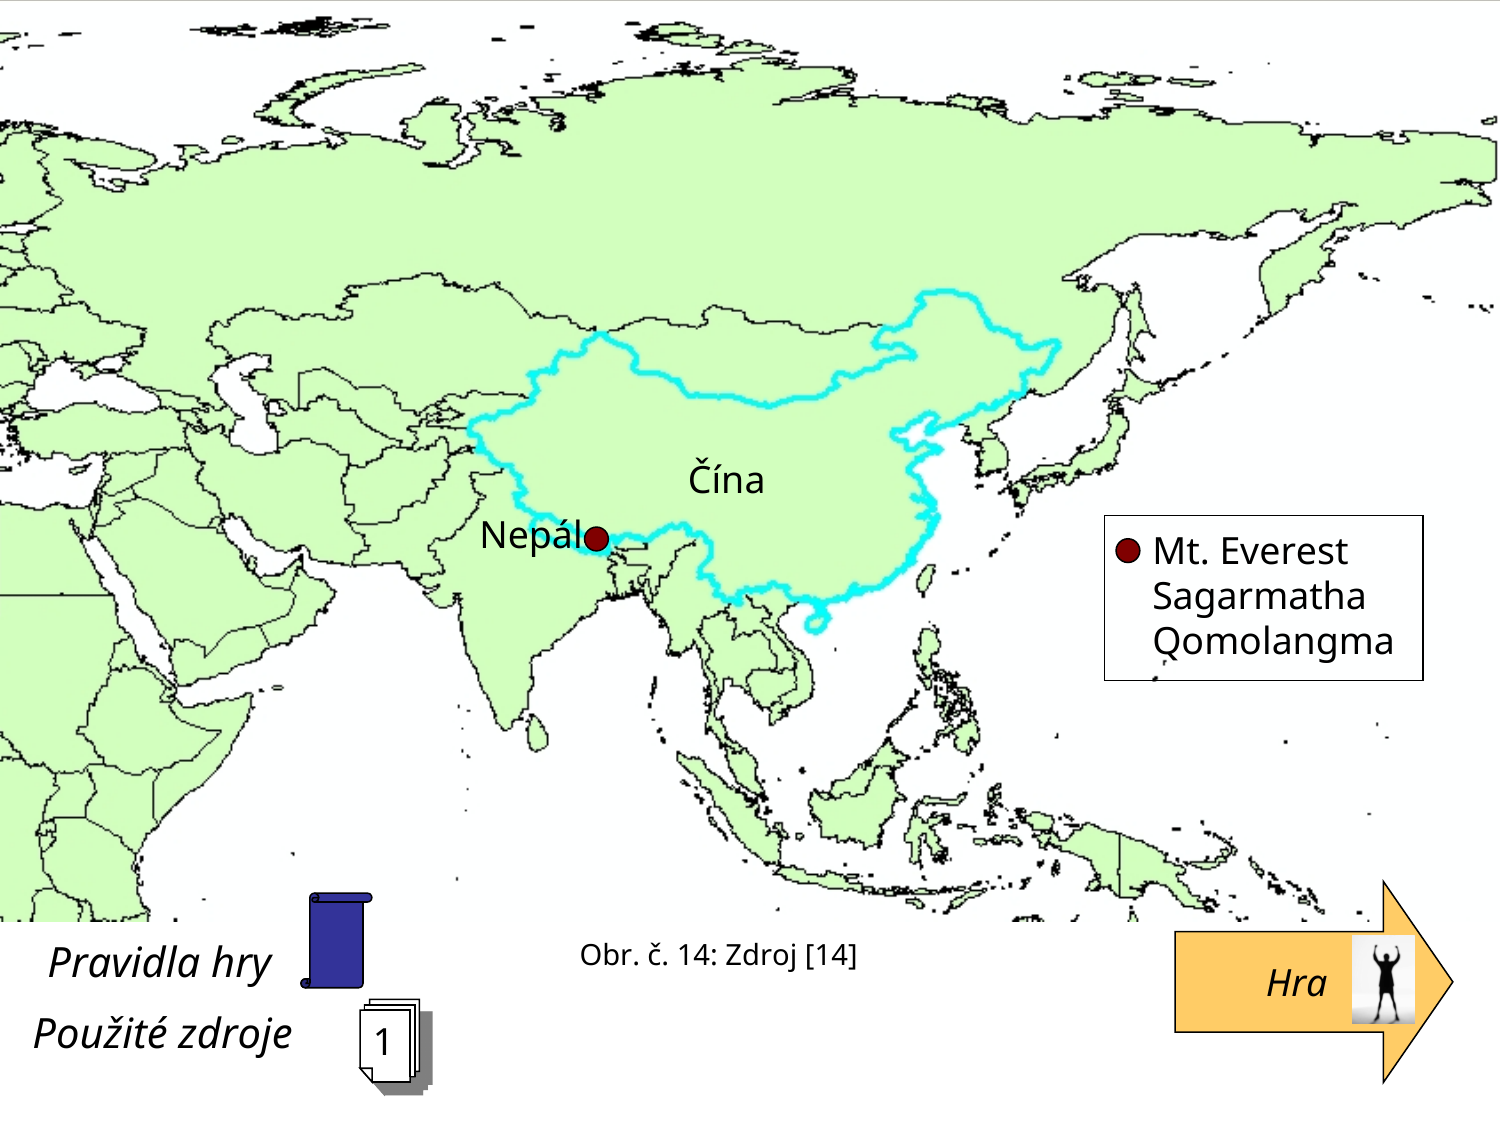

Čína
Nepál
Mt. Everest
Sagarmatha
Qomolangma
Hra
Pravidla hry
Obr. č. 14: Zdroj [14]
Použité zdroje
1